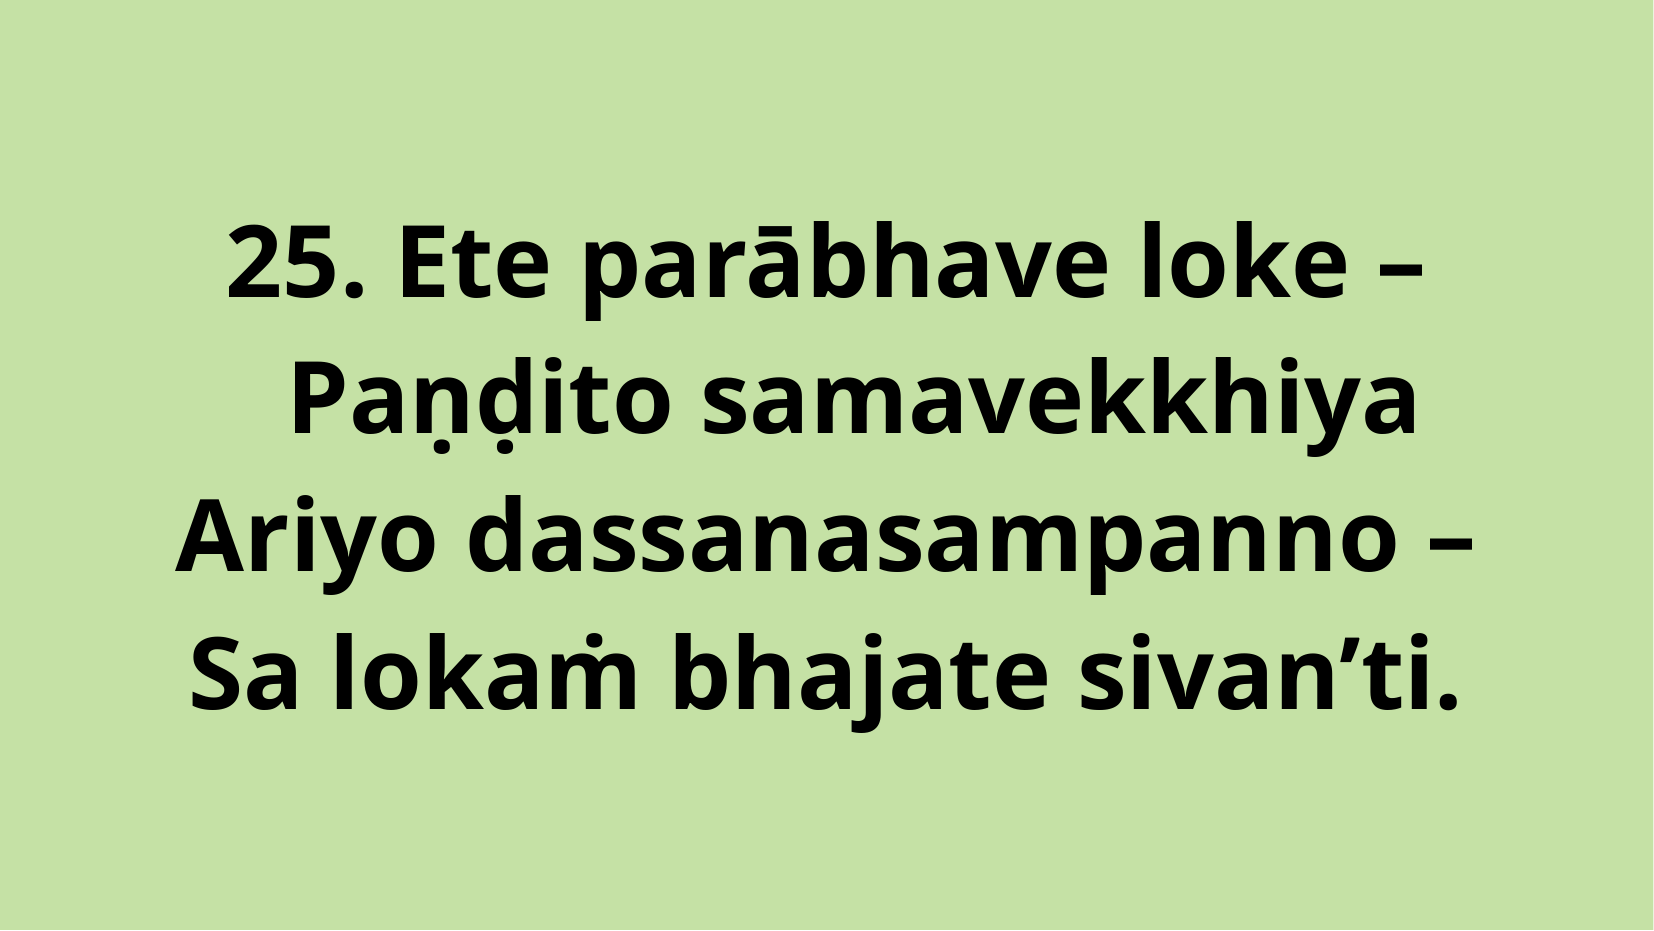

# 25. Ete parābhave loke – Paṇḍito samavekkhiya
Ariyo dassanasampanno –
Sa lokaṁ bhajate sivan’ti.